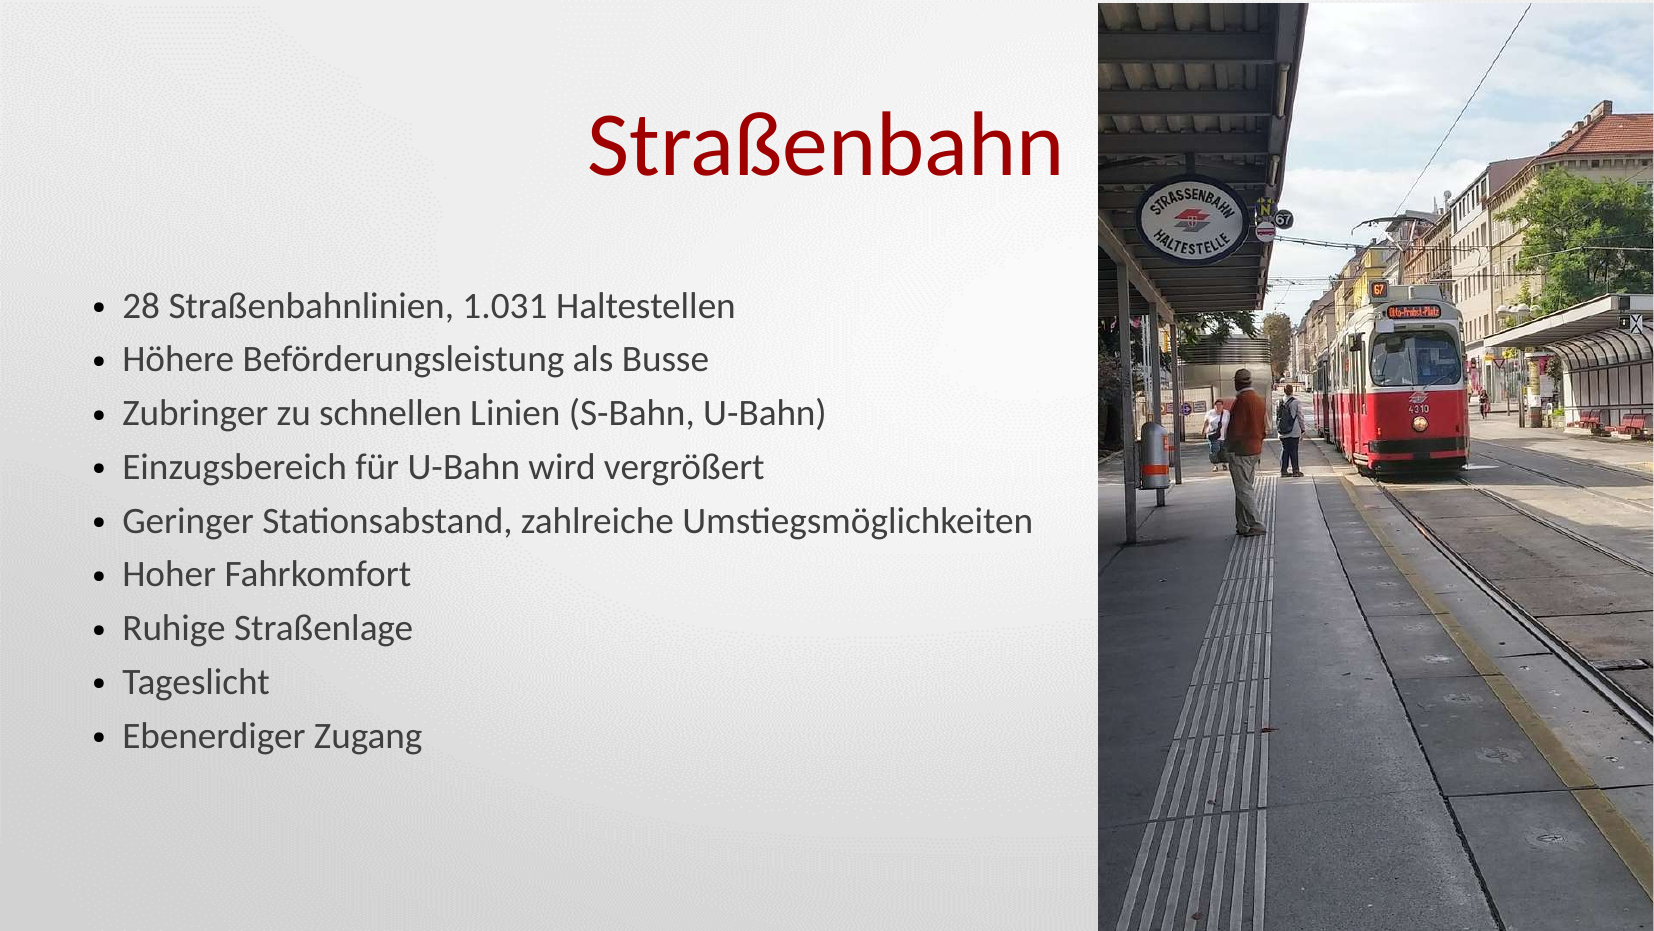

# Straßenbahn
28 Straßenbahnlinien, 1.031 Haltestellen
Höhere Beförderungsleistung als Busse
Zubringer zu schnellen Linien (S-Bahn, U-Bahn)
Einzugsbereich für U-Bahn wird vergrößert
Geringer Stationsabstand, zahlreiche Umstiegsmöglichkeiten
Hoher Fahrkomfort
Ruhige Straßenlage
Tageslicht
Ebenerdiger Zugang